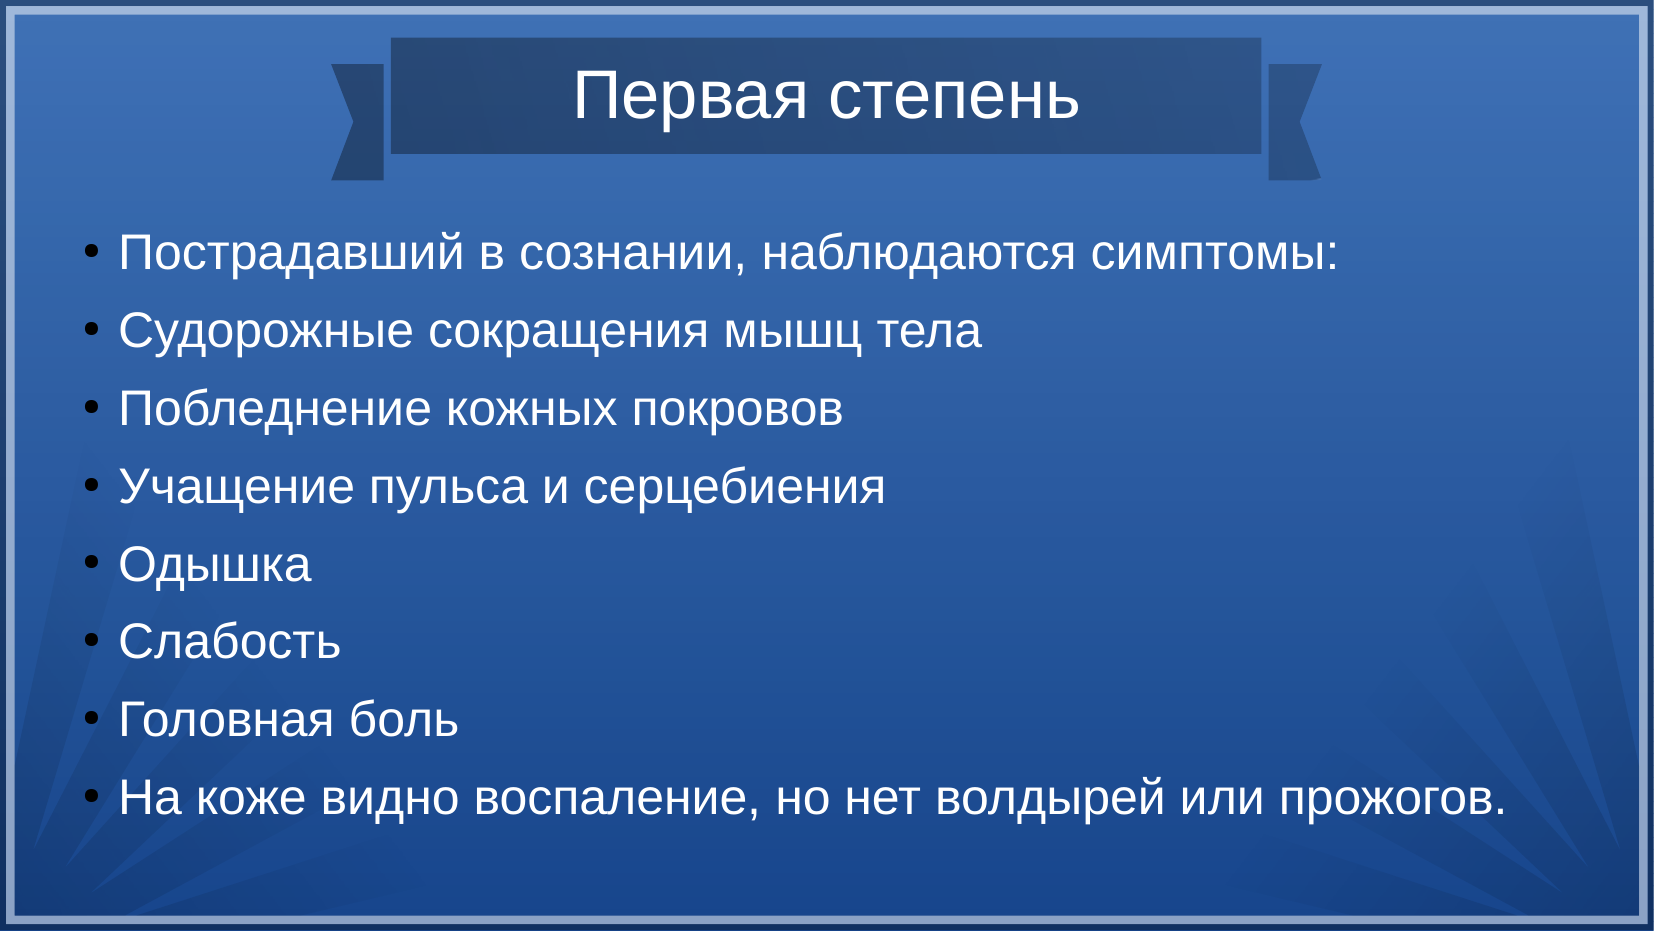

# Первая степень
Пострадавший в сознании, наблюдаются симптомы:
Судорожные сокращения мышц тела
Побледнение кожных покровов
Учащение пульса и серцебиения
Одышка
Слабость
Головная боль
На коже видно воспаление, но нет волдырей или прожогов.